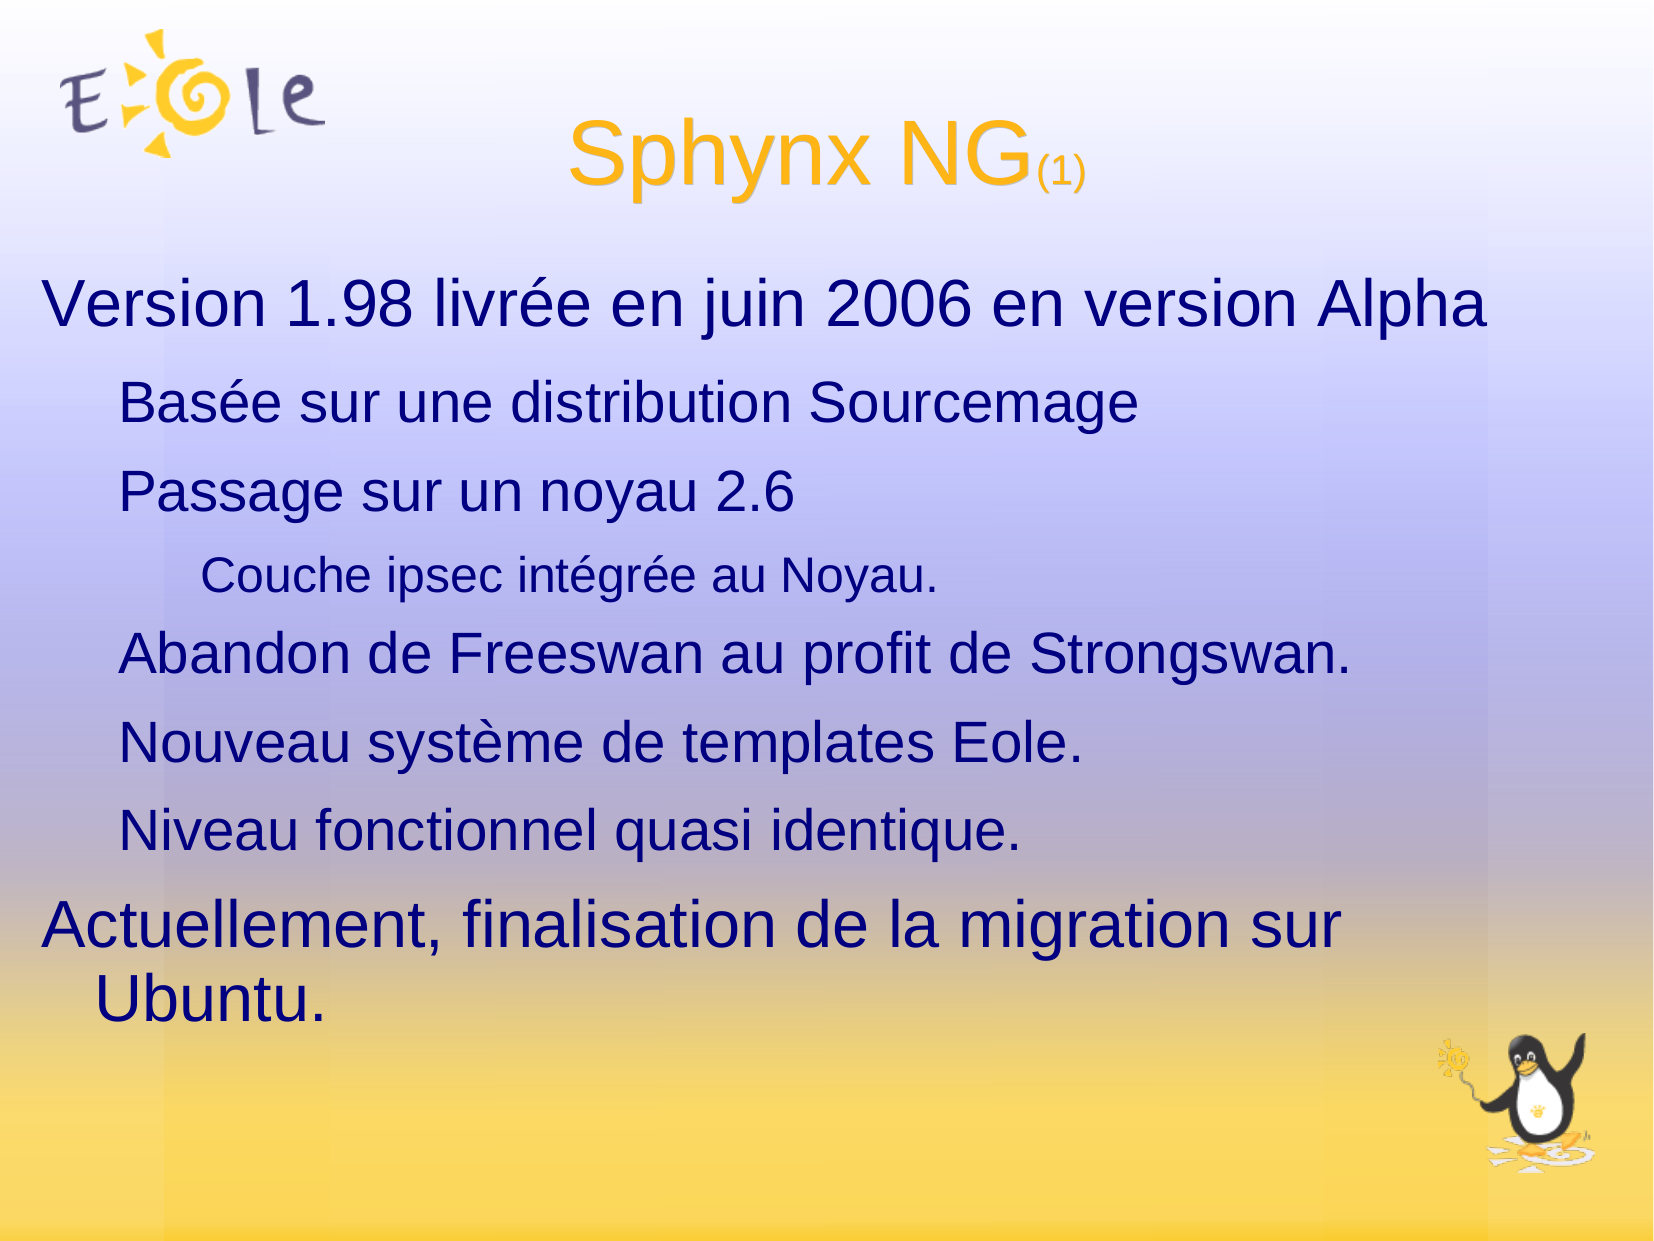

# Sphynx NG(1)
Version 1.98 livrée en juin 2006 en version Alpha
Basée sur une distribution Sourcemage
Passage sur un noyau 2.6
Couche ipsec intégrée au Noyau.
Abandon de Freeswan au profit de Strongswan.
Nouveau système de templates Eole.
Niveau fonctionnel quasi identique.
Actuellement, finalisation de la migration sur Ubuntu.